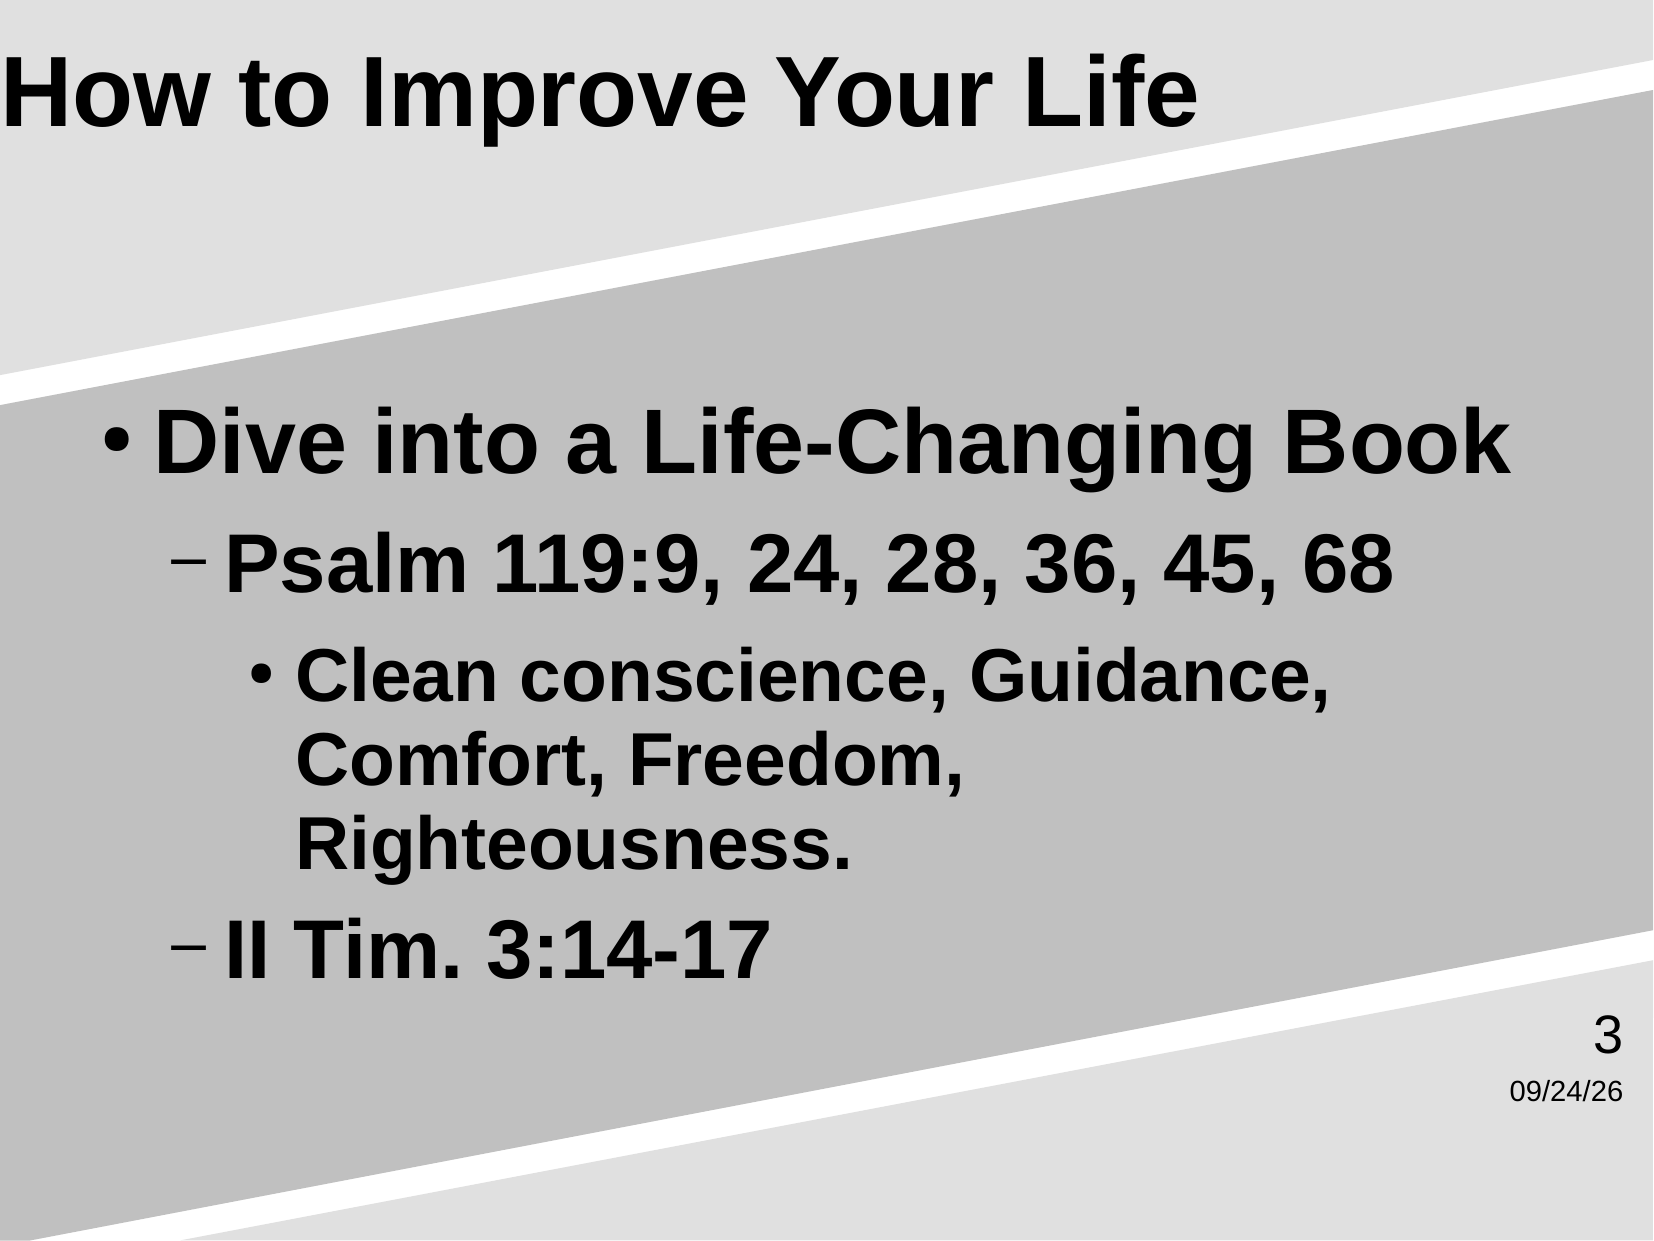

# How to Improve Your Life
Dive into a Life-Changing Book
Psalm 119:9, 24, 28, 36, 45, 68
Clean conscience, Guidance, Comfort, Freedom, Righteousness.
II Tim. 3:14-17
3